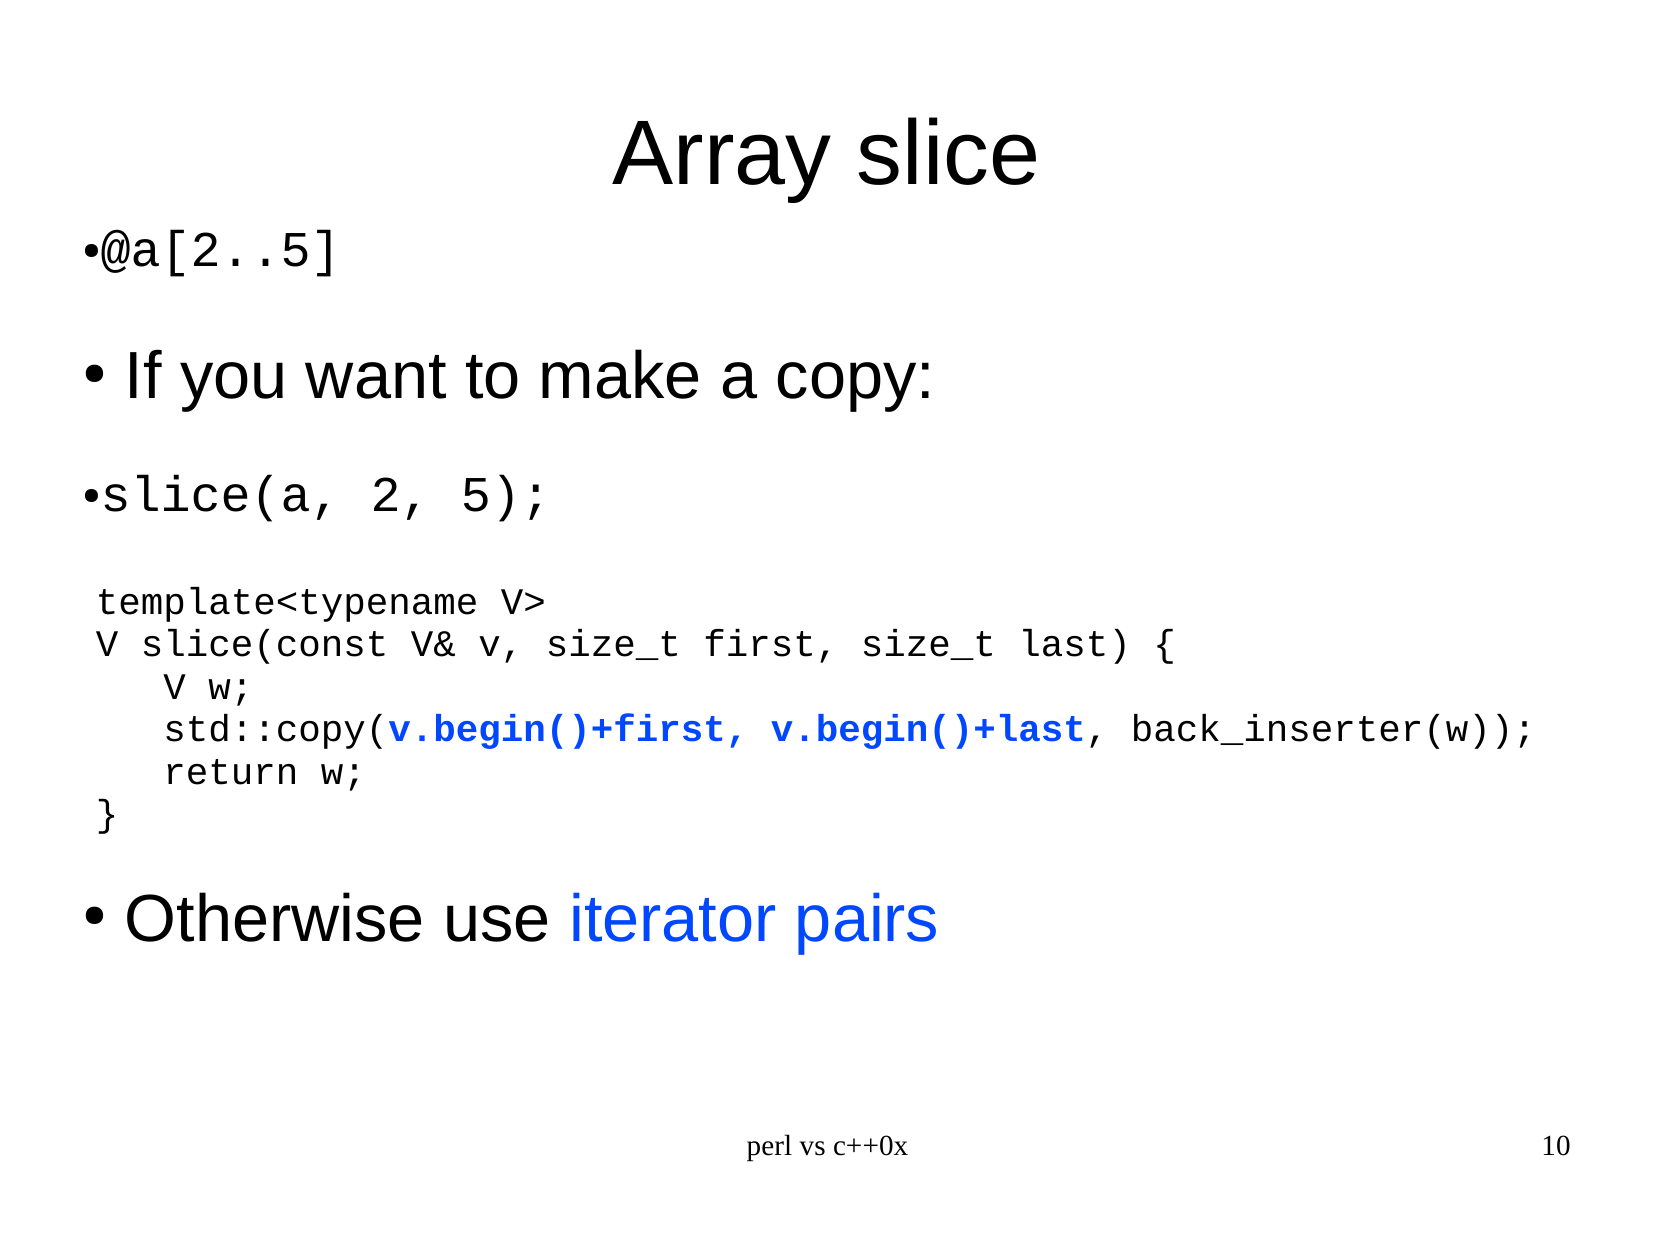

# Array slice
@a[2..5]
 If you want to make a copy:
slice(a, 2, 5);
template<typename V>
V slice(const V& v, size_t first, size_t last) {
 V w;
 std::copy(v.begin()+first, v.begin()+last, back_inserter(w));
 return w;
}
 Otherwise use iterator pairs
perl vs c++0x
10